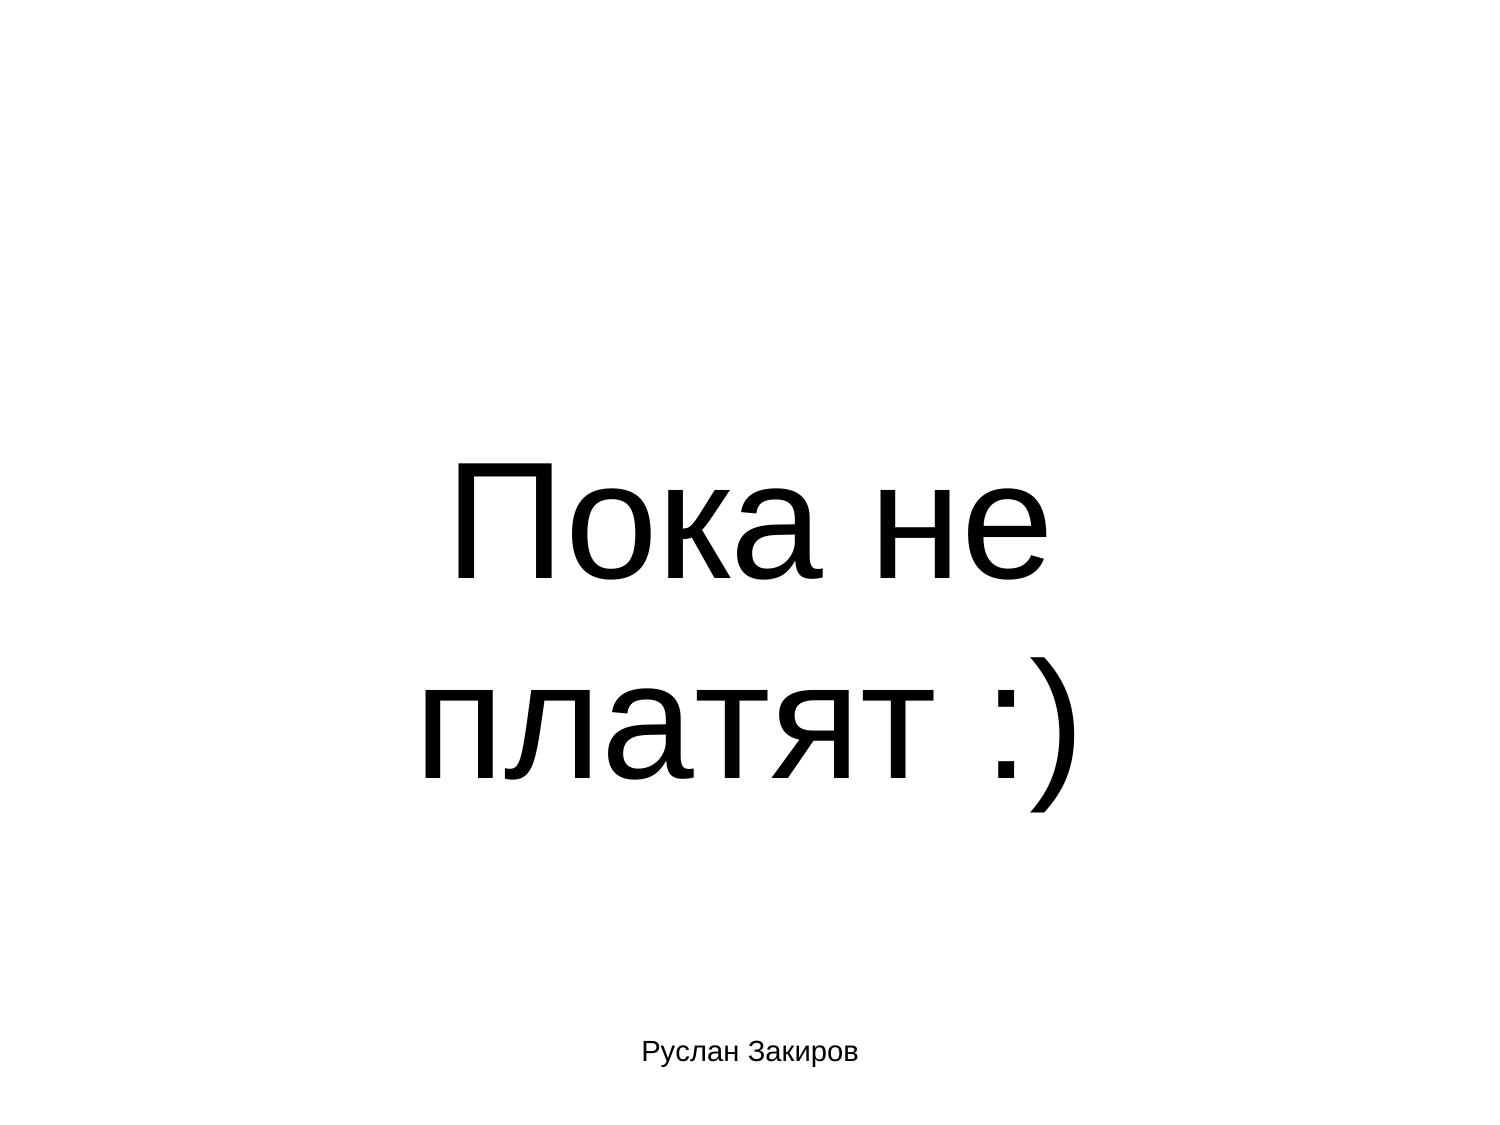

# Пока не платят :)
Руслан Закиров